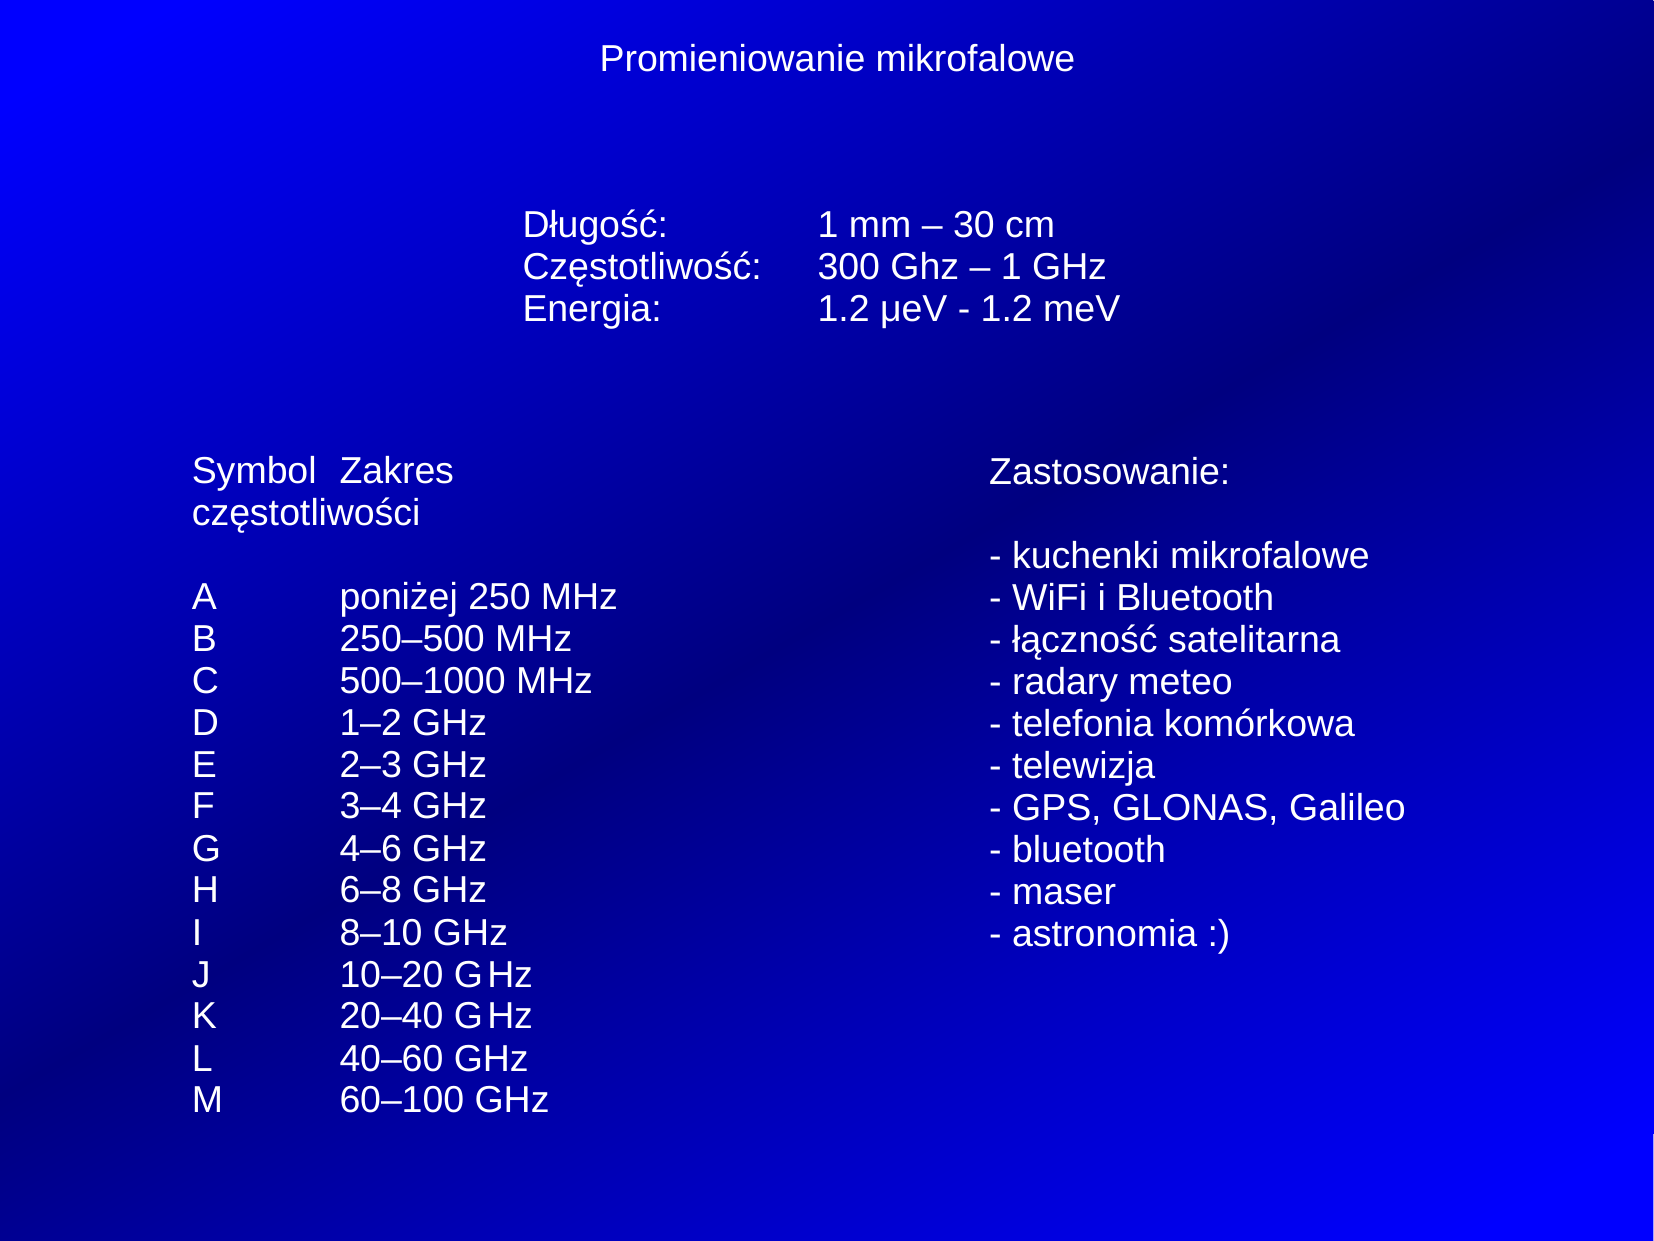

Promieniowanie mikrofalowe
Długość:			1 mm – 30 cm
Częstotliwość:	300 Ghz – 1 GHz
Energia: 		1.2 μeV - 1.2 meV
Symbol 	Zakres częstotliwości
A 		poniżej 250 MHz
B 		250–500 MHz
C 		500–1000 MHz
D 		1–2 GHz
E 		2–3 GHz
F 		3–4 GHz
G	 	4–6 GHz
H 		6–8 GHz
I 		8–10 GHz
J	 	10–20 G	Hz
K 		20–40 G	Hz
L 		40–60 GHz
M	 	60–100 GHz
Zastosowanie:
- kuchenki mikrofalowe
- WiFi i Bluetooth
- łączność satelitarna
- radary meteo
- telefonia komórkowa
- telewizja
- GPS, GLONAS, Galileo
- bluetooth
- maser
- astronomia :)